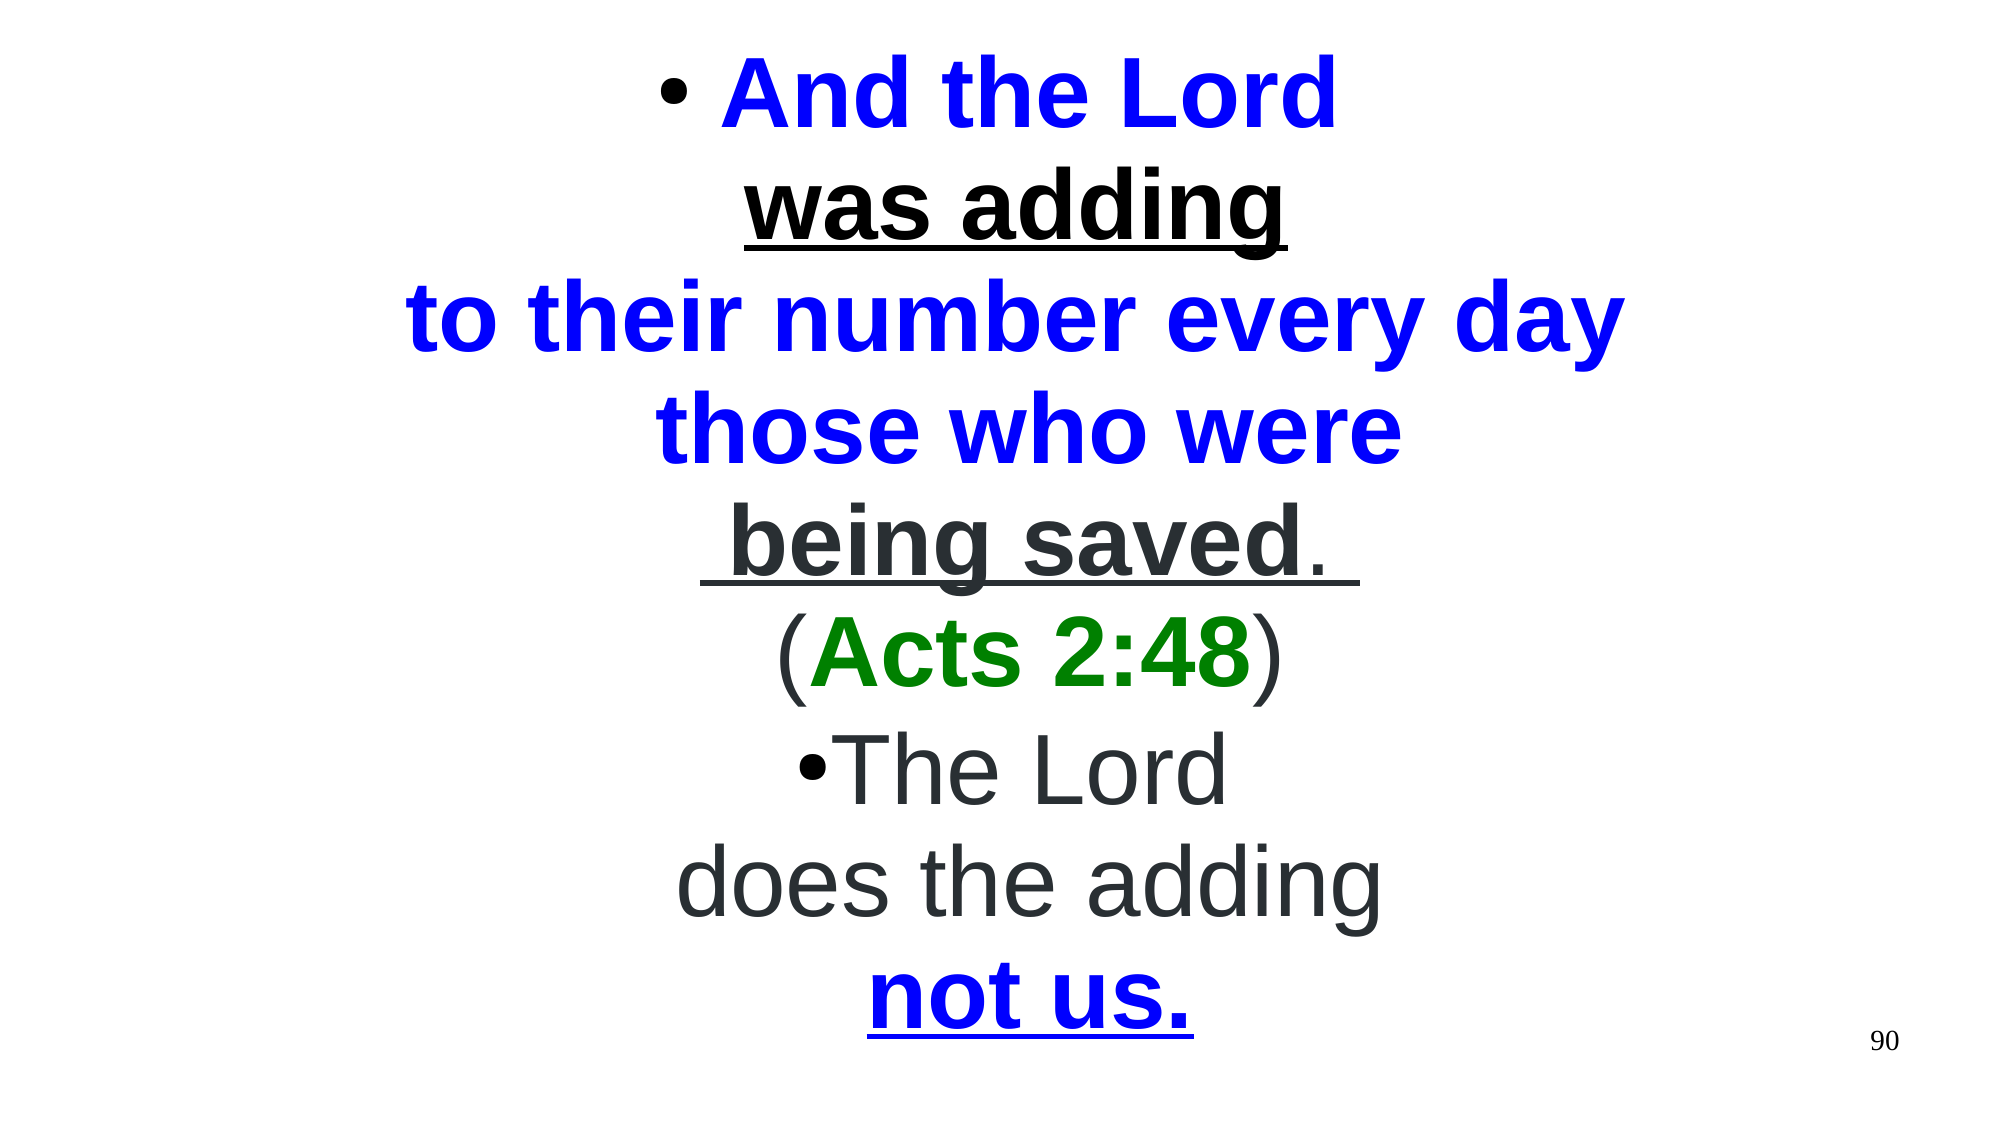

# And the Lord was adding to their number every day those who were being saved.  (Acts 2:48)
The Lord
does the adding
not us.
90